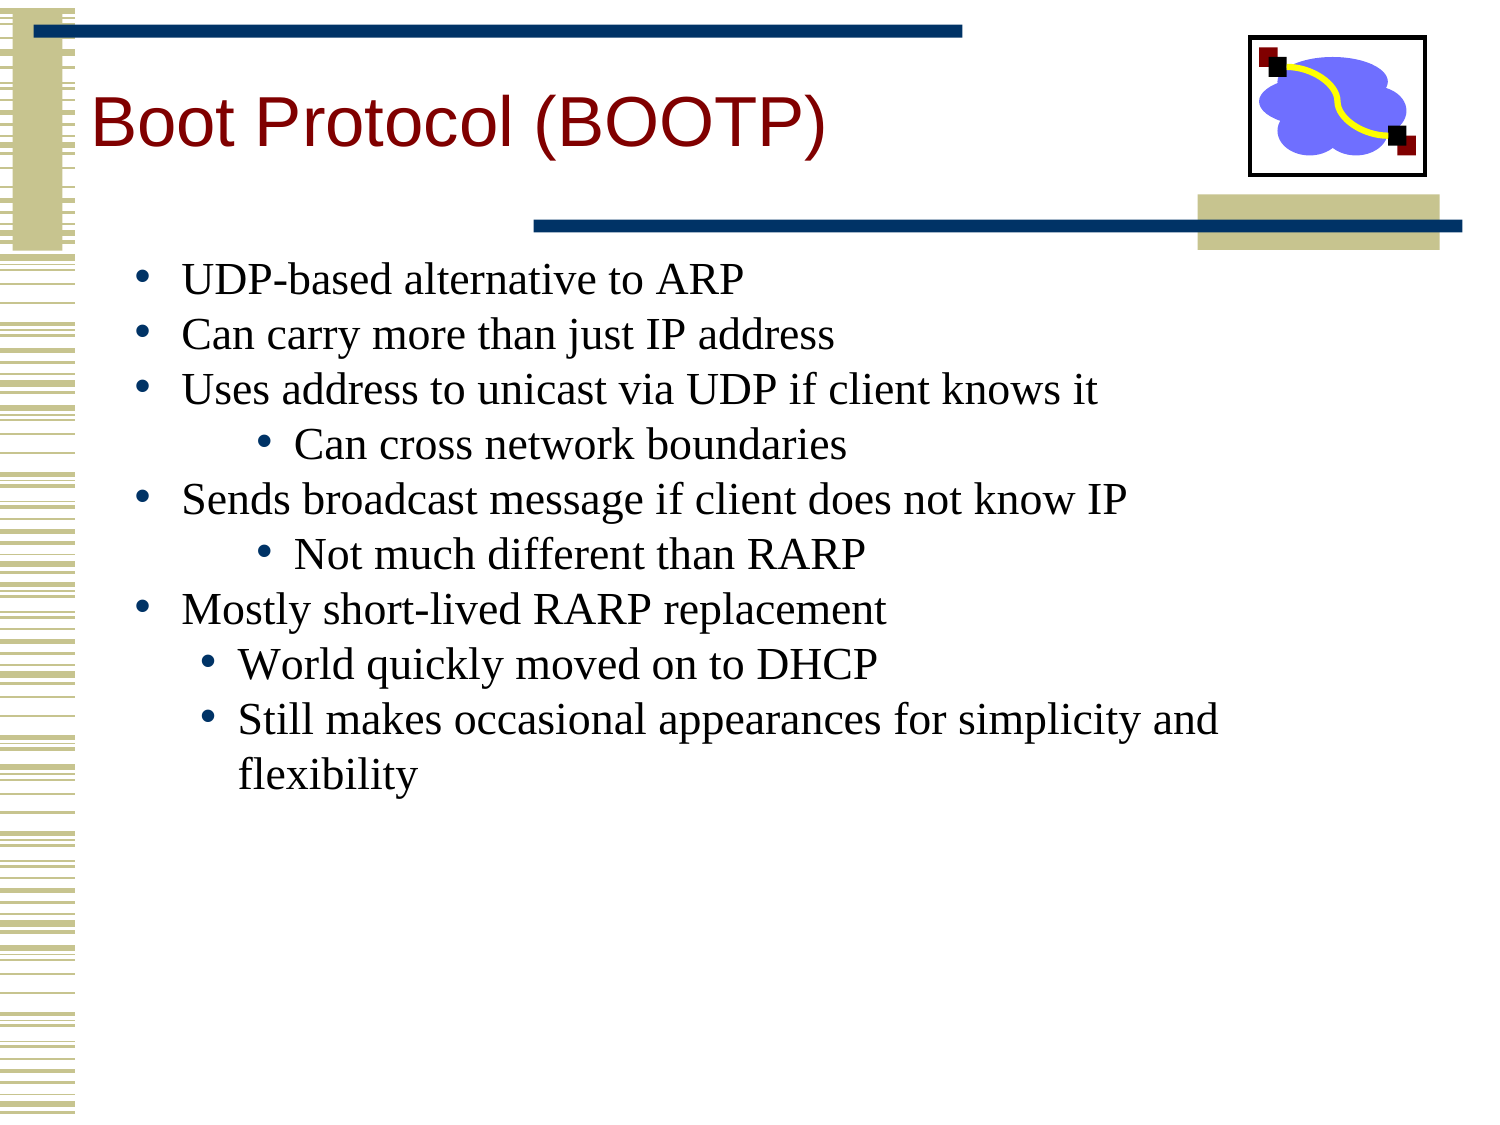

# Boot Protocol (BOOTP)
UDP-based alternative to ARP
Can carry more than just IP address
Uses address to unicast via UDP if client knows it
Can cross network boundaries
Sends broadcast message if client does not know IP
Not much different than RARP
Mostly short-lived RARP replacement
World quickly moved on to DHCP
Still makes occasional appearances for simplicity and flexibility